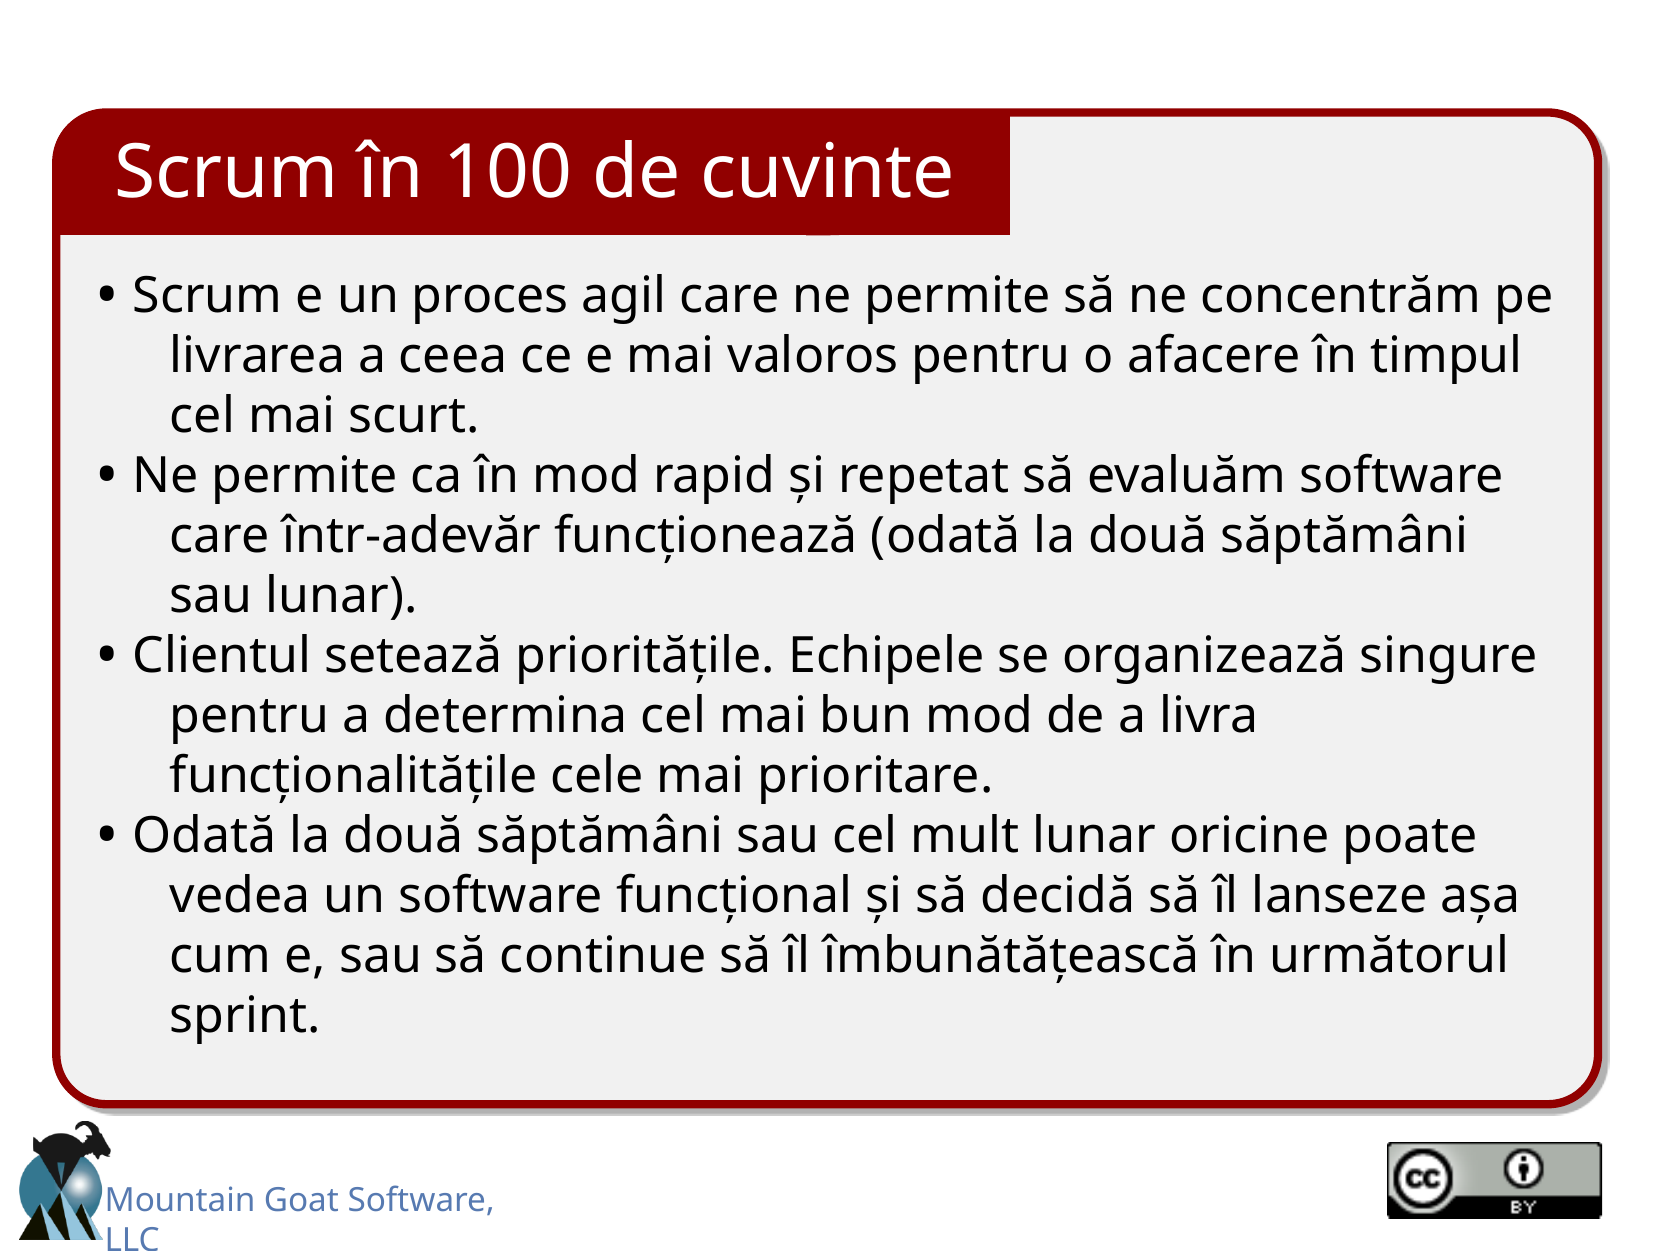

Scrum în 100 de cuvinte
Scrum e un proces agil care ne permite să ne concentrăm pe livrarea a ceea ce e mai valoros pentru o afacere în timpul cel mai scurt.
Ne permite ca în mod rapid și repetat să evaluăm software care într-adevăr funcționează (odată la două săptămâni sau lunar).
Clientul setează prioritățile. Echipele se organizează singure pentru a determina cel mai bun mod de a livra funcționalitățile cele mai prioritare.
Odată la două săptămâni sau cel mult lunar oricine poate vedea un software funcțional și să decidă să îl lanseze așa cum e, sau să continue să îl îmbunătățească în următorul sprint.